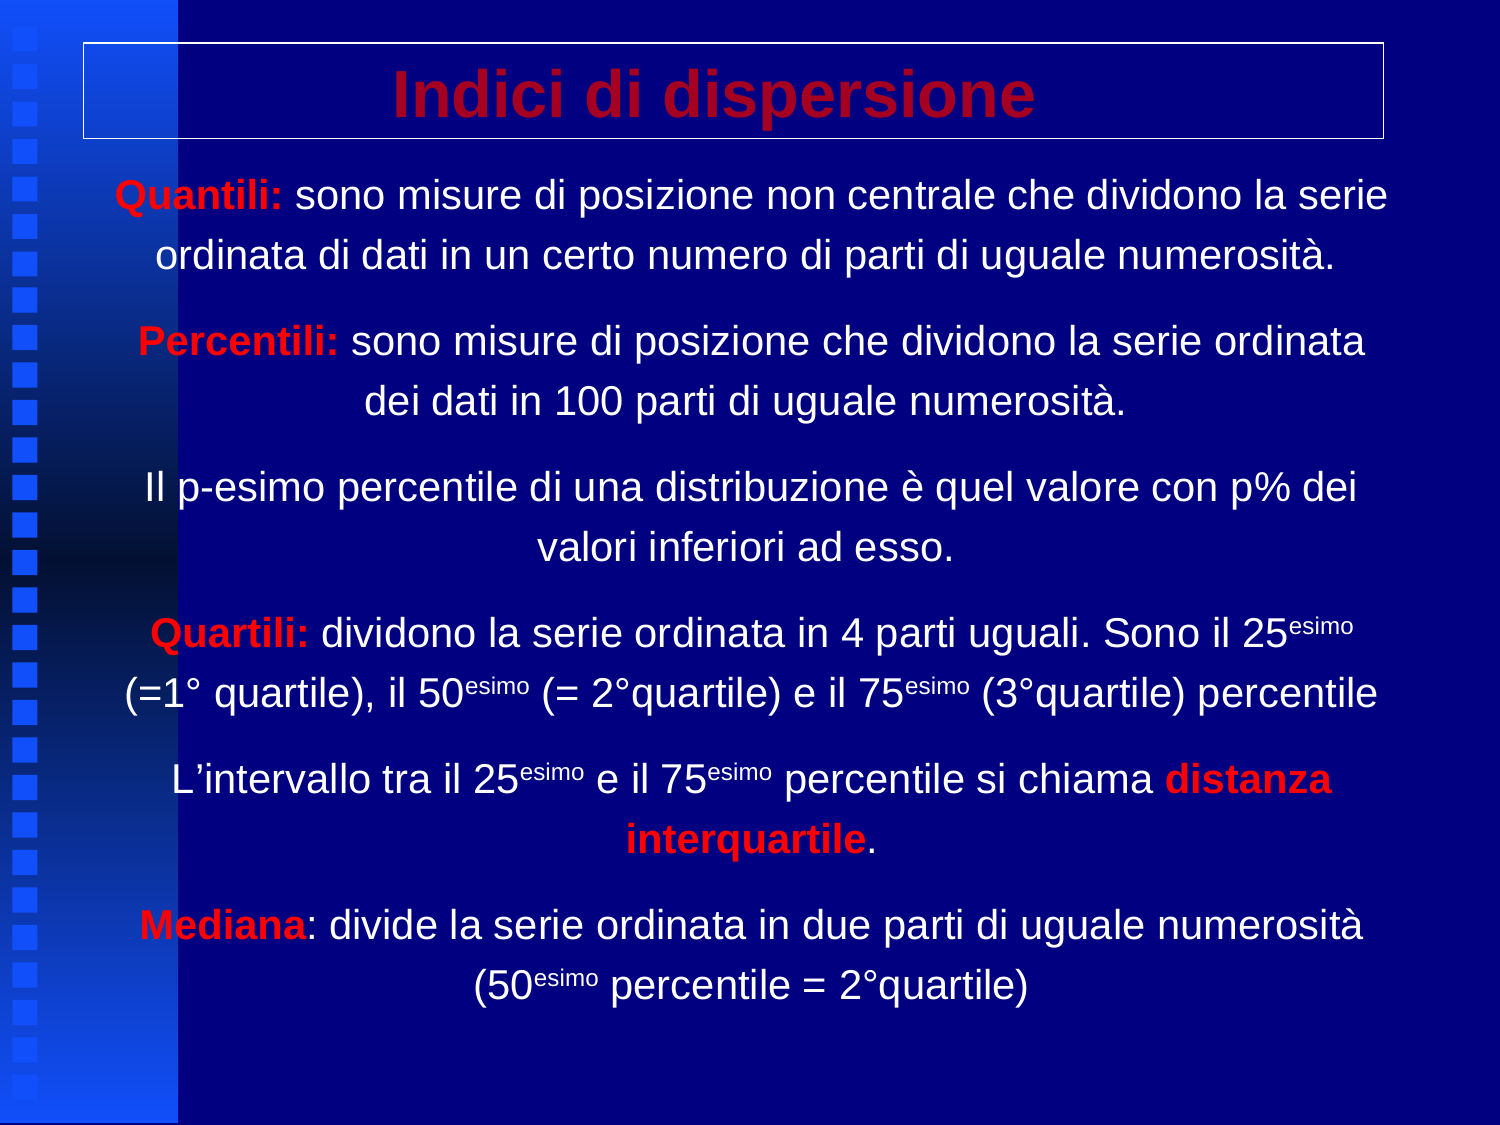

Indici di dispersione
Quantili: sono misure di posizione non centrale che dividono la serie ordinata di dati in un certo numero di parti di uguale numerosità.
Percentili: sono misure di posizione che dividono la serie ordinata dei dati in 100 parti di uguale numerosità.
Il p-esimo percentile di una distribuzione è quel valore con p% dei valori inferiori ad esso.
Quartili: dividono la serie ordinata in 4 parti uguali. Sono il 25esimo (=1° quartile), il 50esimo (= 2°quartile) e il 75esimo (3°quartile) percentile
L’intervallo tra il 25esimo e il 75esimo percentile si chiama distanza interquartile.
Mediana: divide la serie ordinata in due parti di uguale numerosità (50esimo percentile = 2°quartile)